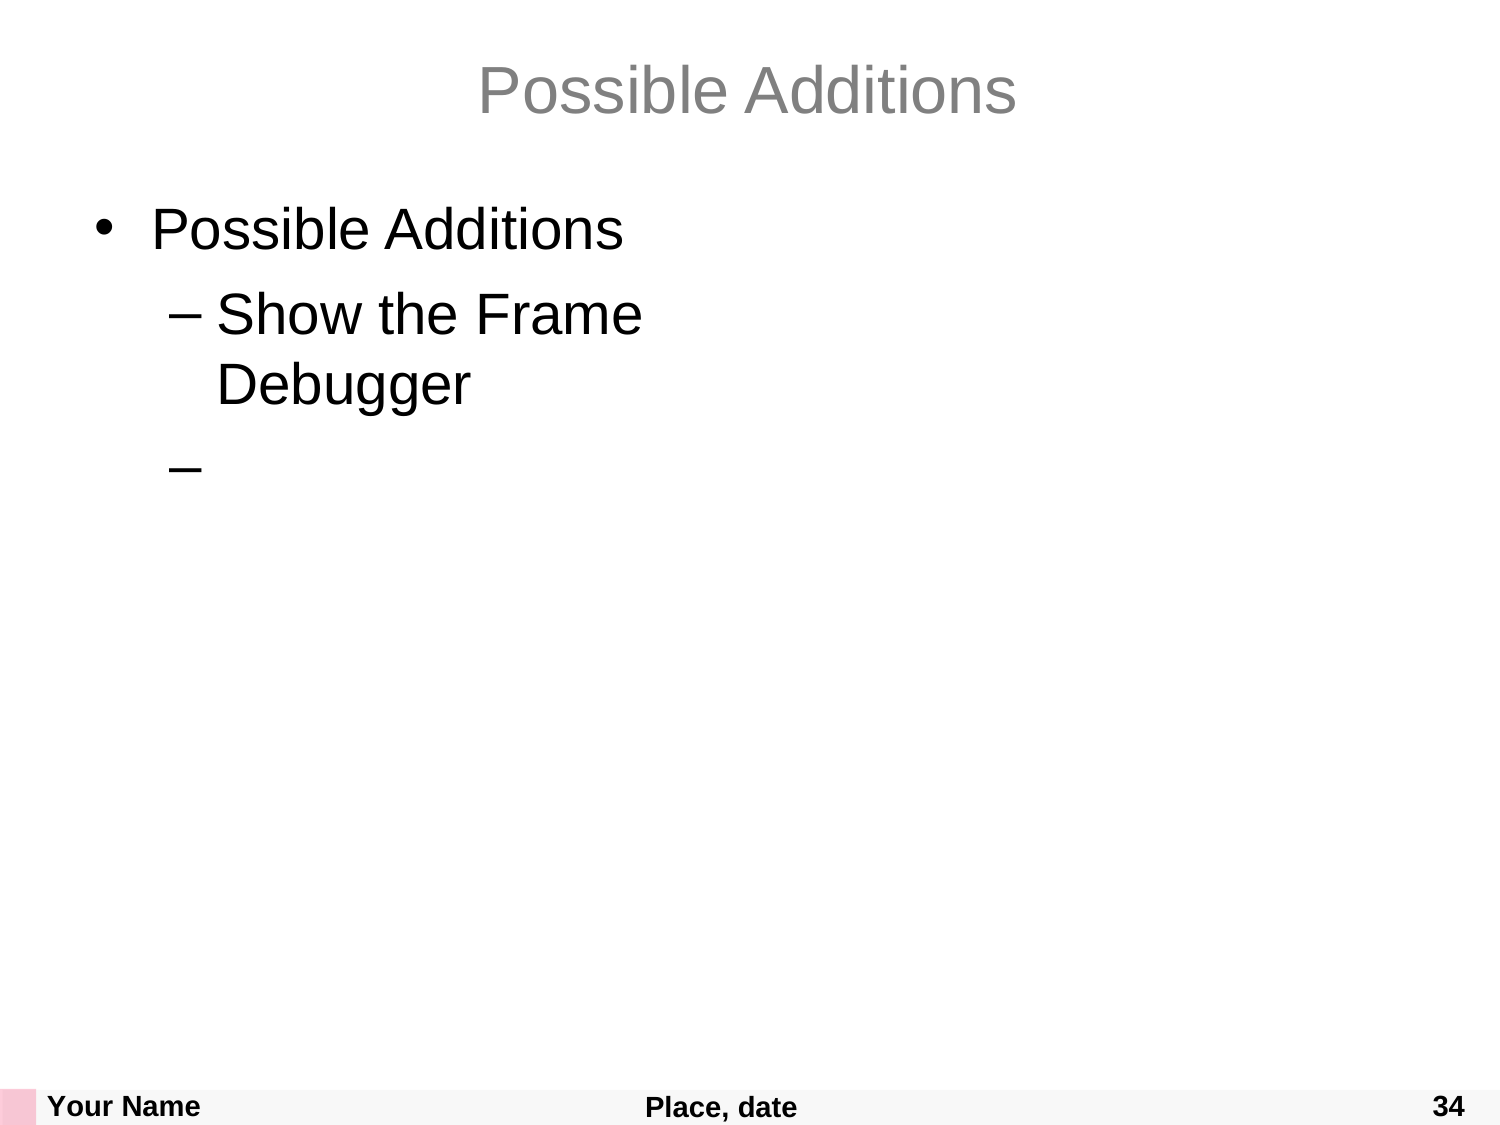

# Possible Additions
Possible Additions
Show the Frame Debugger